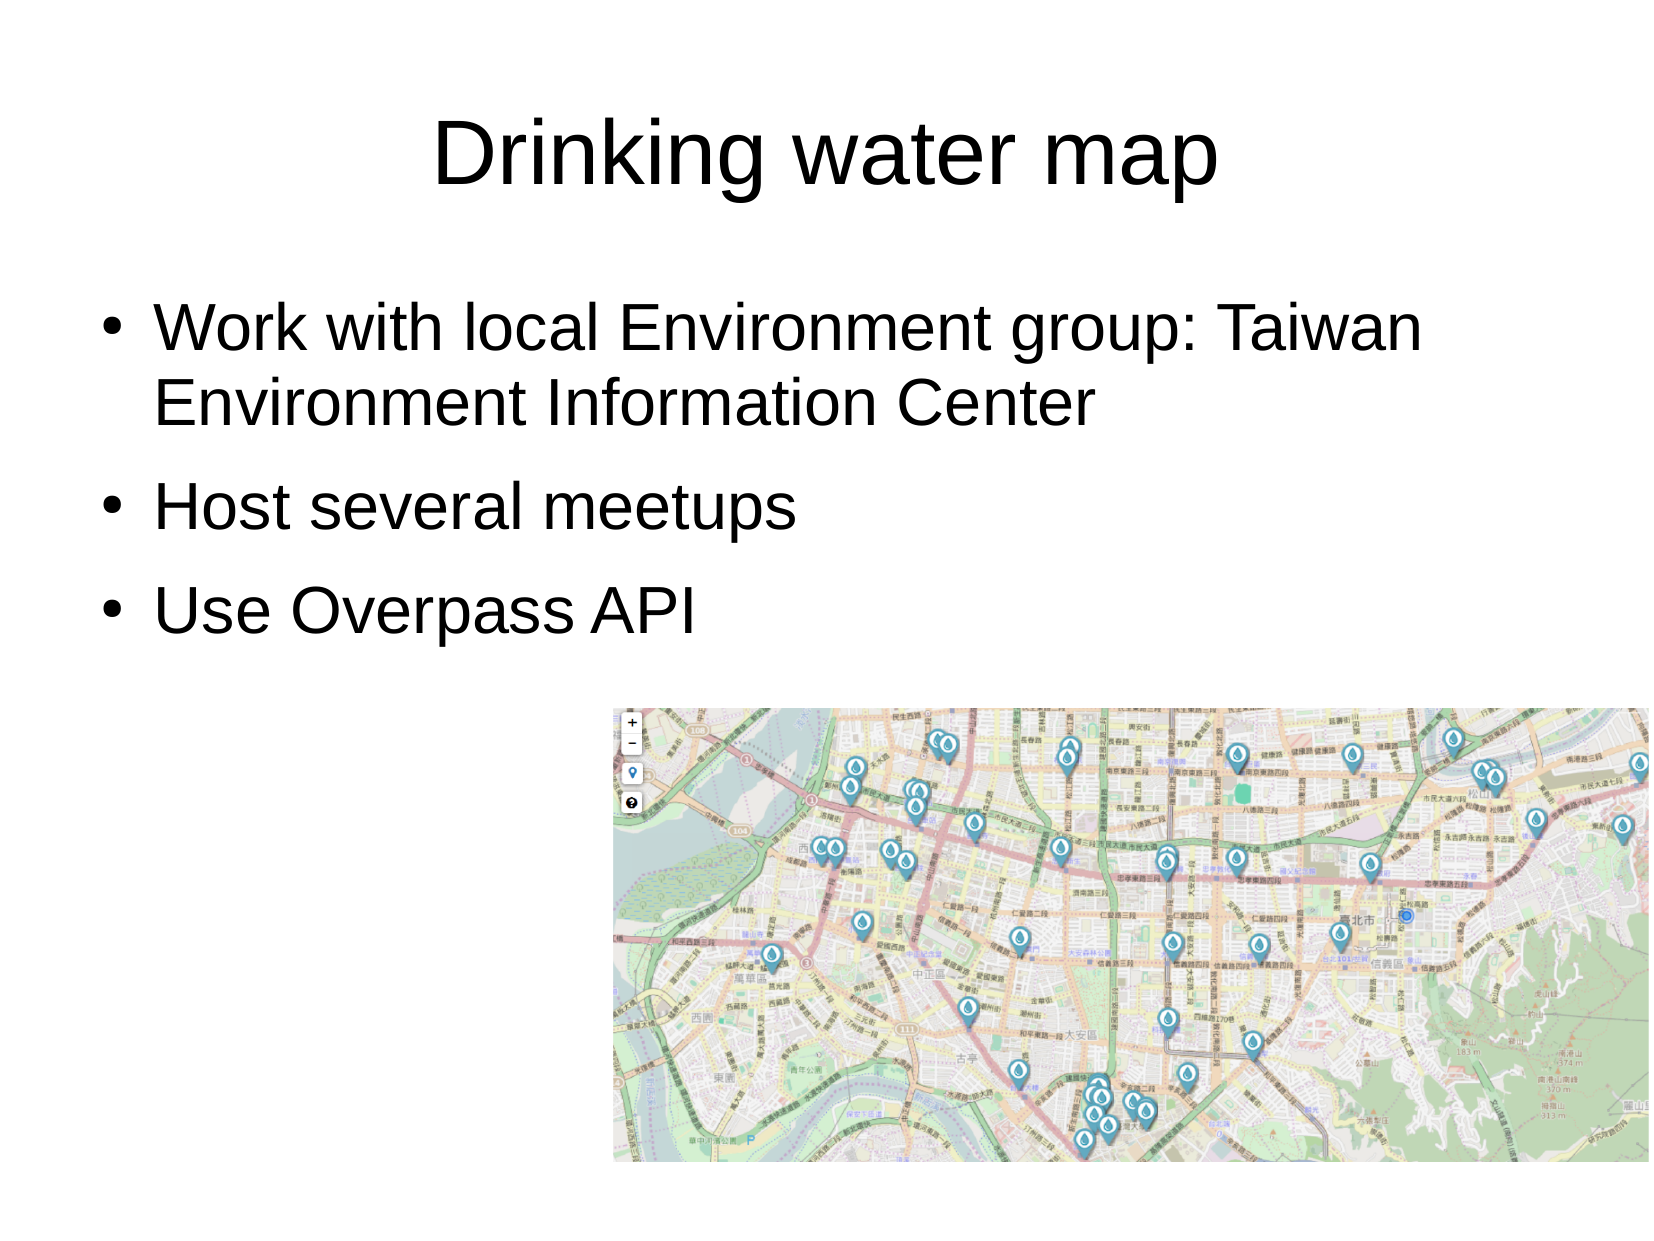

# Drinking water map
Work with local Environment group: Taiwan Environment Information Center
Host several meetups
Use Overpass API